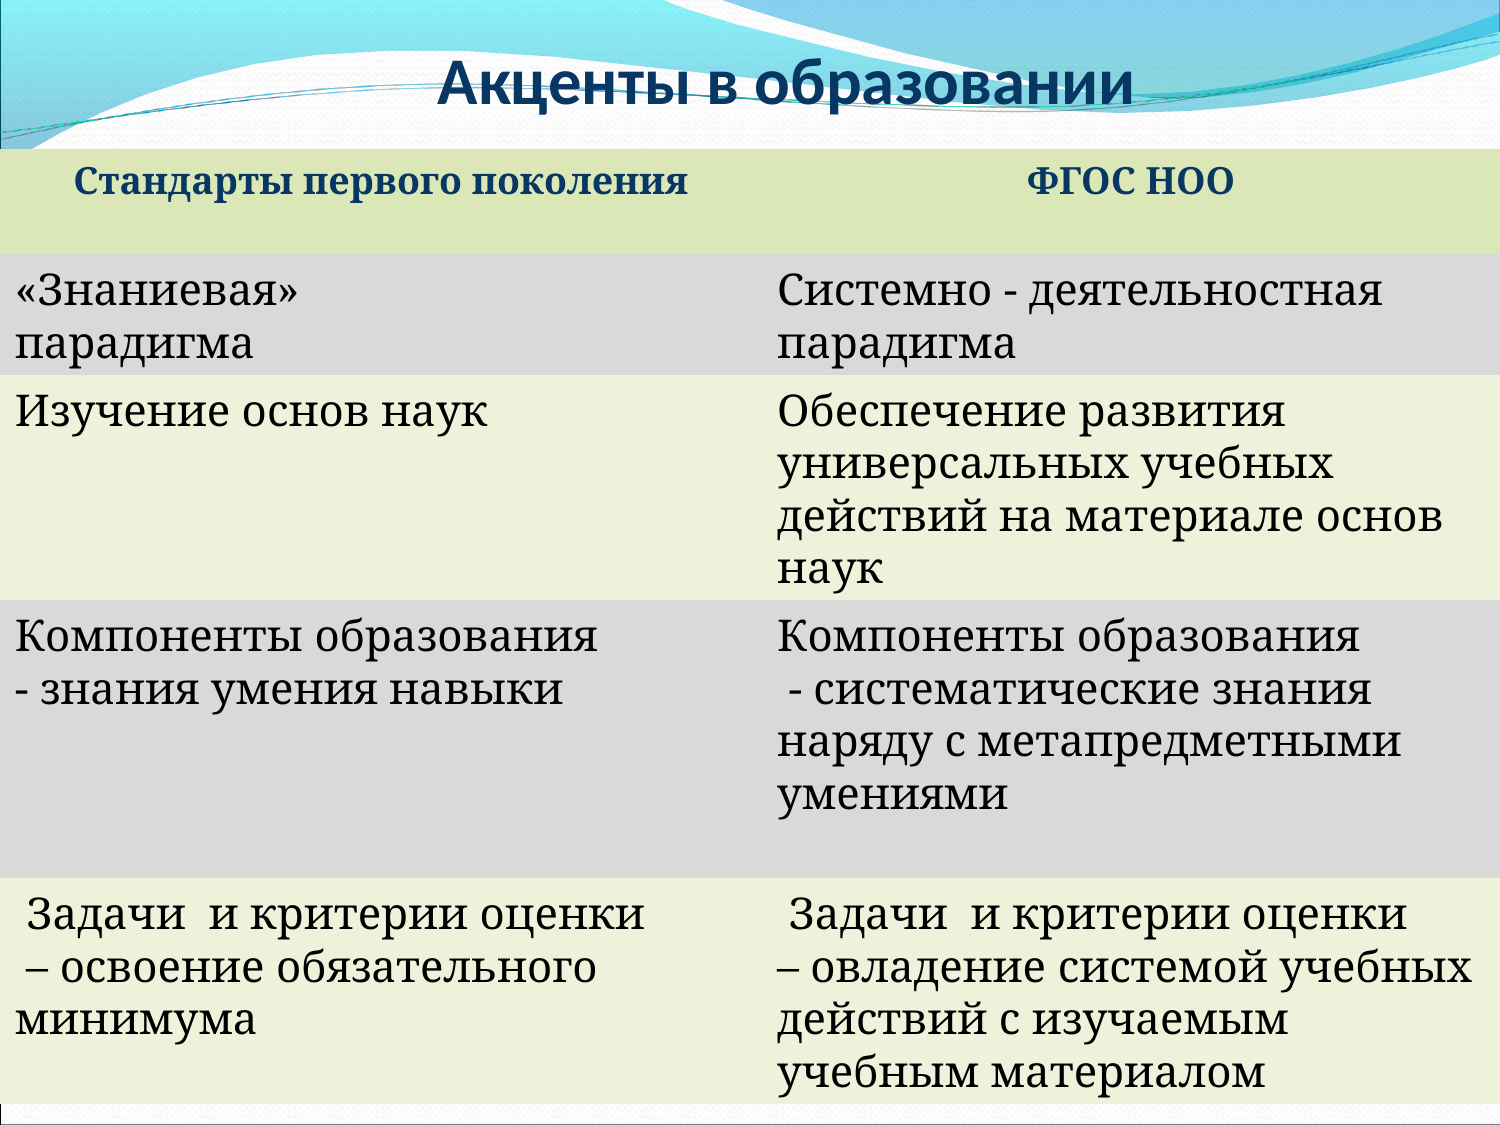

# Акценты в образовании
| Стандарты первого поколения | ФГОС НОО |
| --- | --- |
| «Знаниевая» парадигма | Системно - деятельностная парадигма |
| Изучение основ наук | Обеспечение развития универсальных учебных действий на материале основ наук |
| Компоненты образования - знания умения навыки | Компоненты образования - систематические знания наряду с метапредметными умениями |
| Задачи и критерии оценки – освоение обязательного минимума | Задачи и критерии оценки – овладение системой учебных действий с изучаемым учебным материалом |